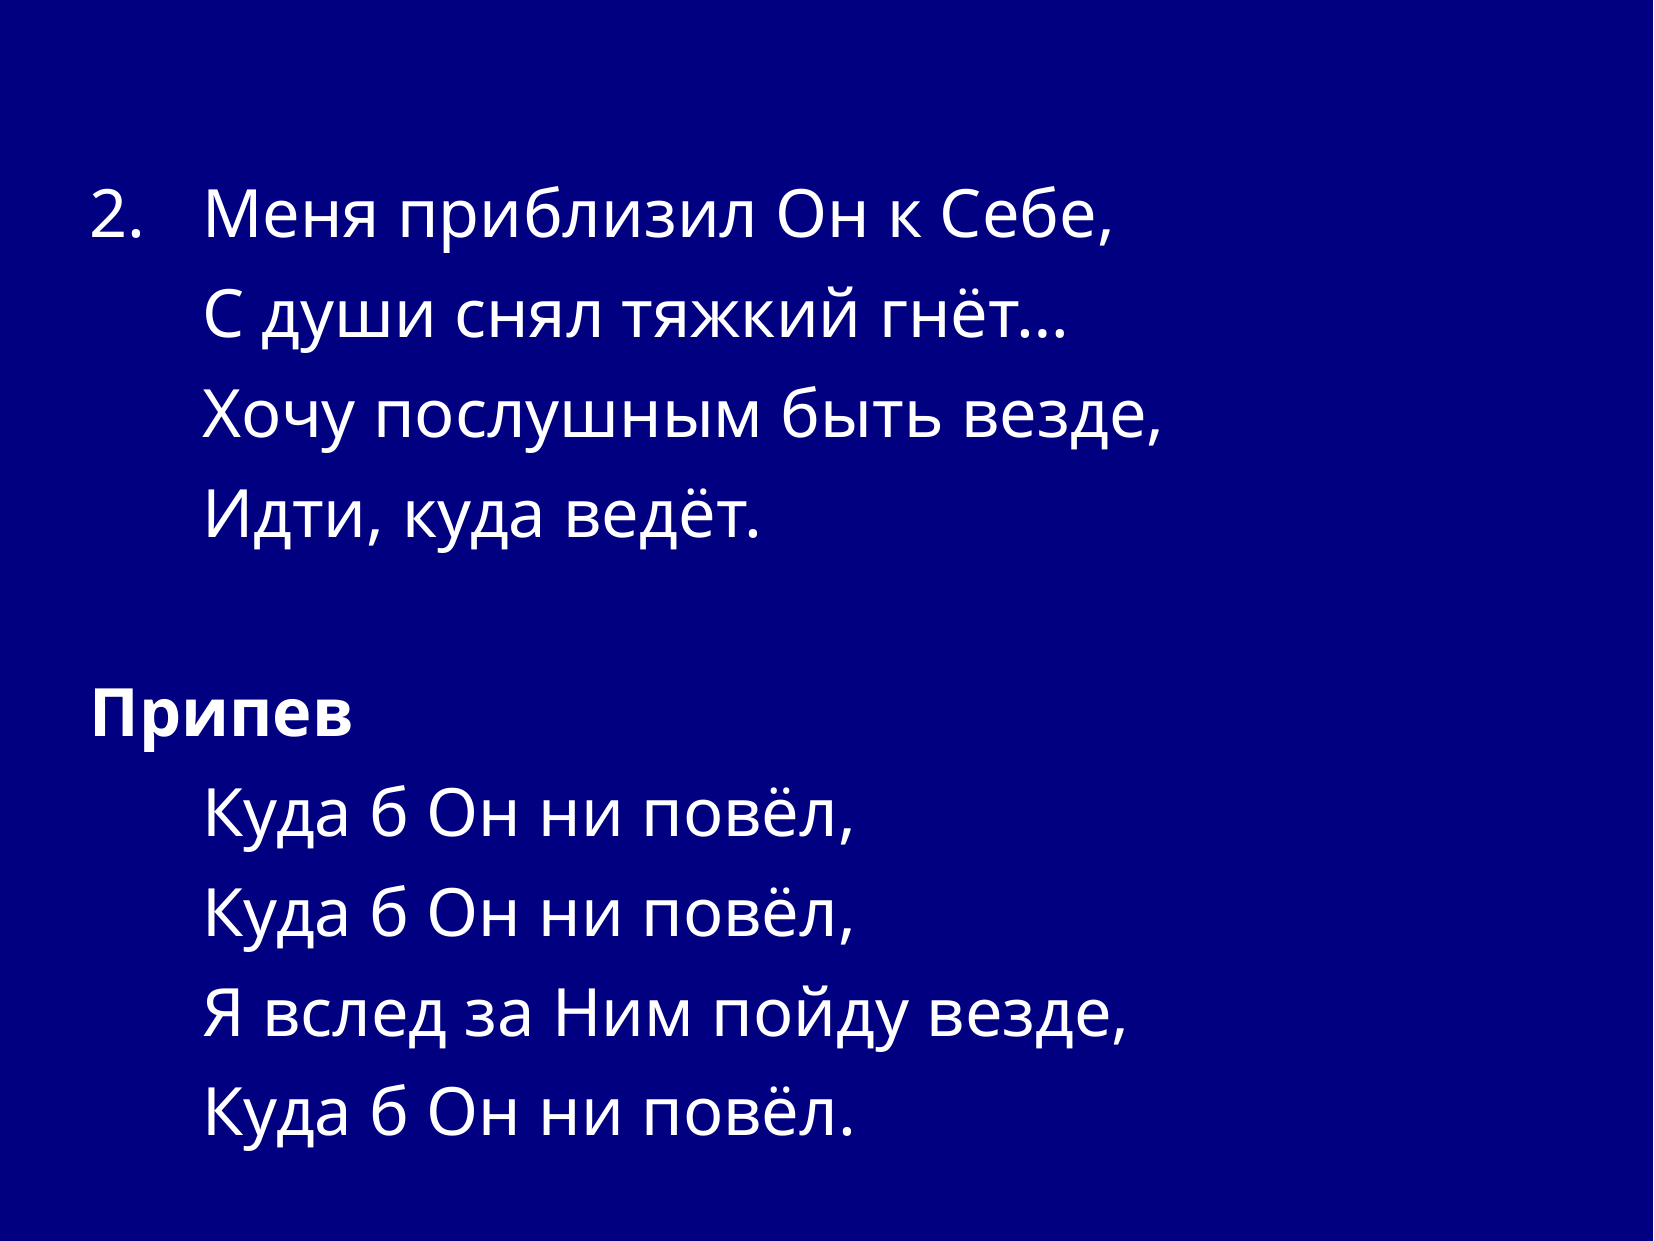

2.	Меня приблизил Он к Себе,
	С души снял тяжкий гнёт…
	Хочу послушным быть везде,
	Идти, куда ведёт.
Припев
	Куда б Он ни повёл,
	Куда б Он ни повёл,
	Я вслед за Ним пойду везде,
	Куда б Он ни повёл.